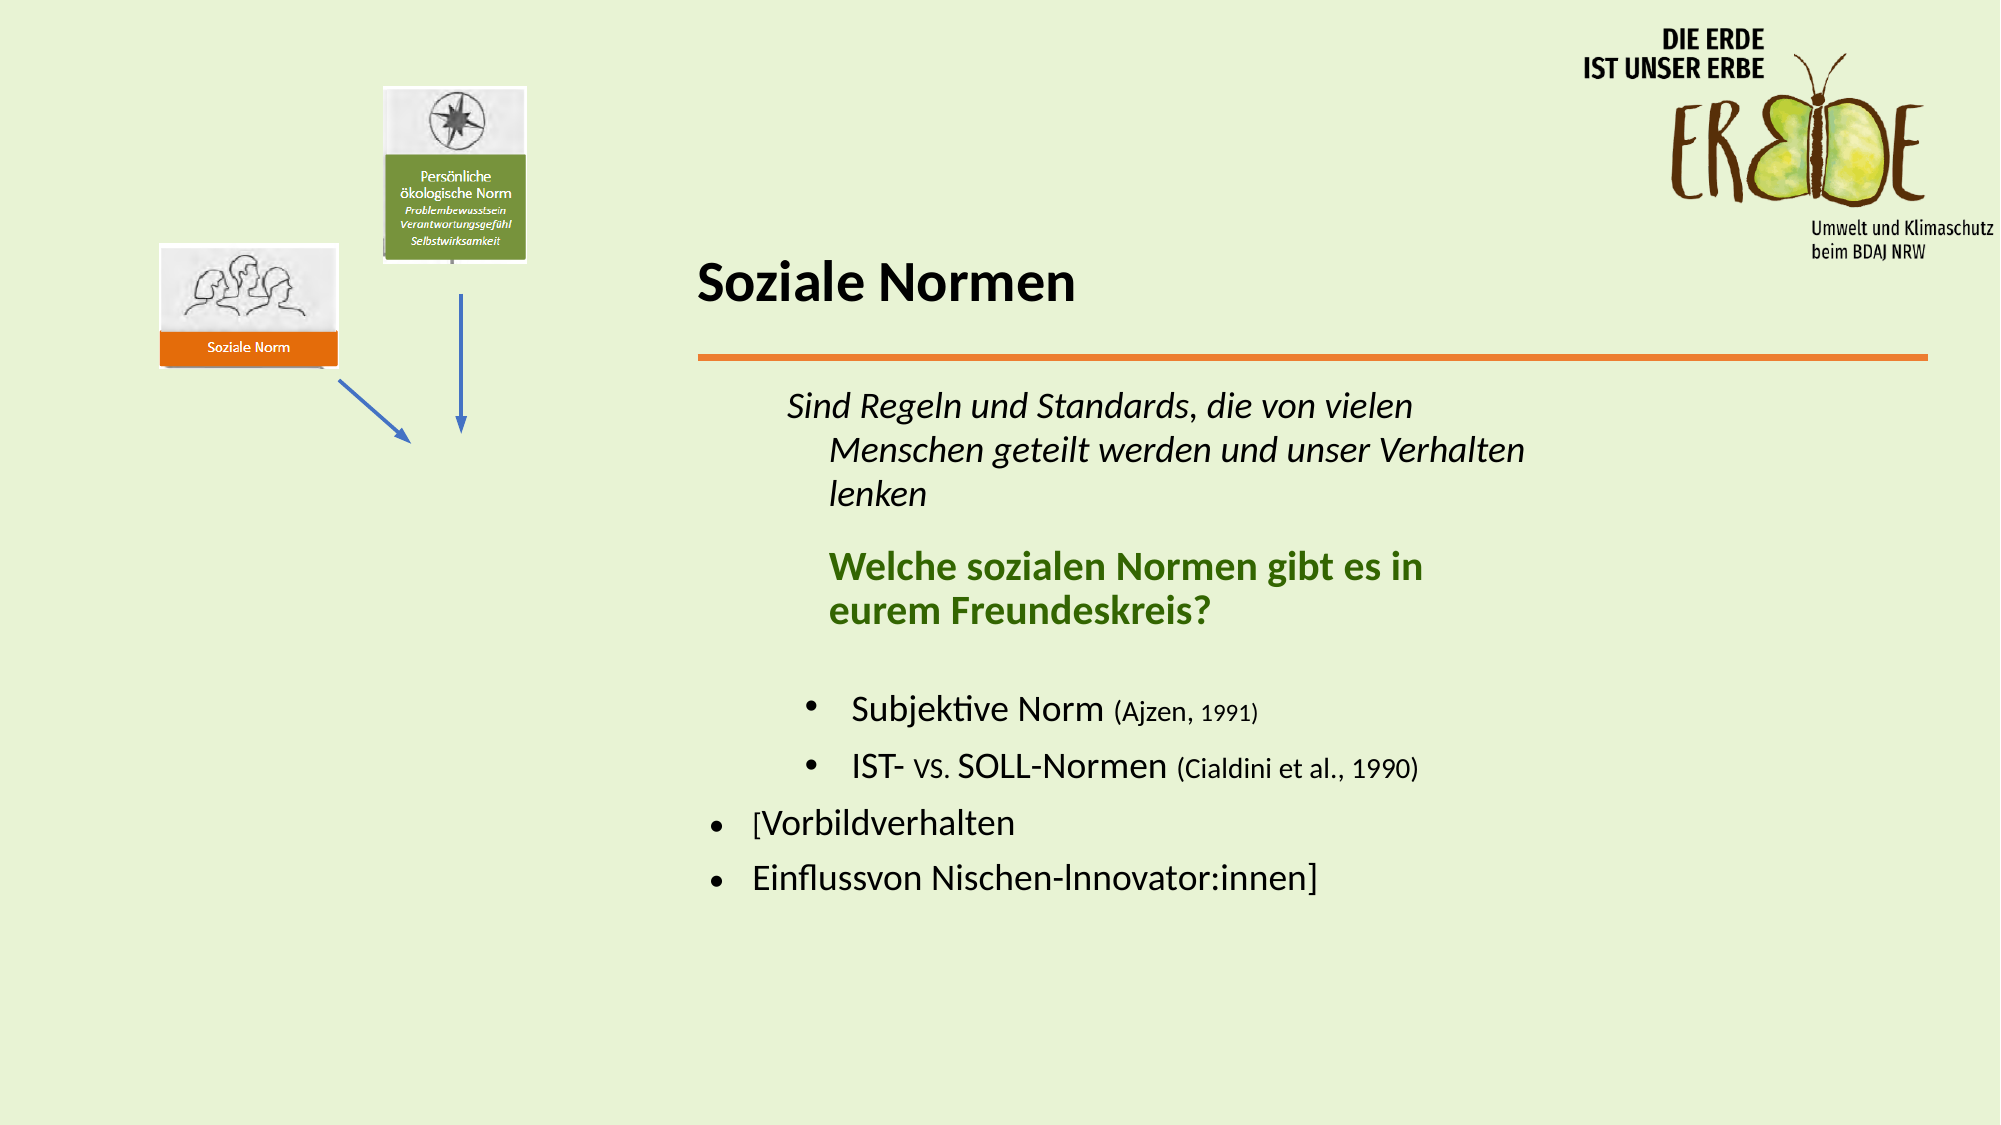

Soziale Normen
Sind Regeln und Standards, die von vielen Menschen geteilt werden und unser Verhalten lenken
Welche sozialen Normen gibt es in eurem Freundeskreis?
Subjektive Norm (Ajzen, 1991)
IST- VS. SOLL-Normen (Cialdini et al., 1990)
• [Vorbildverhalten
• Einflussvon Nischen-lnnovator:innen]